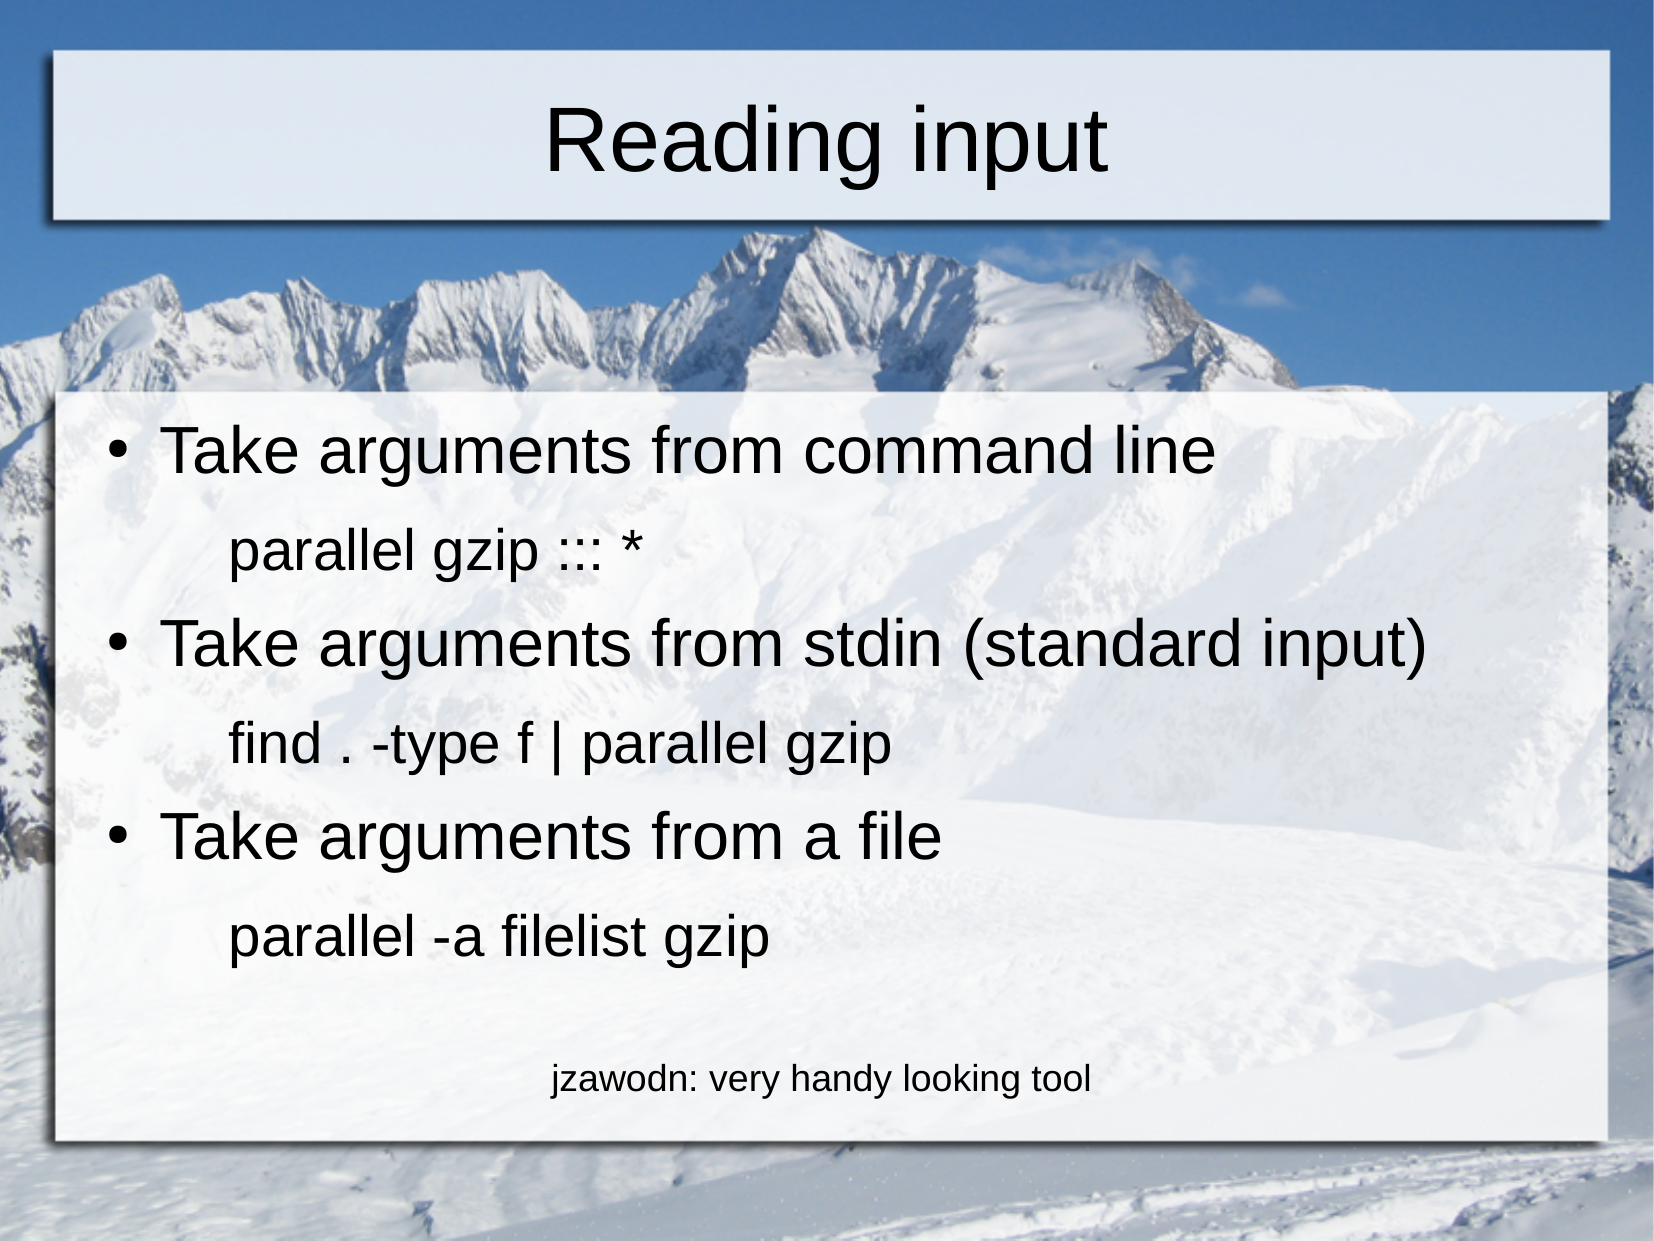

# Reading input
Take arguments from command line
parallel gzip ::: *
Take arguments from stdin (standard input)
find . -type f | parallel gzip
Take arguments from a file
parallel -a filelist gzip
jzawodn: very handy looking tool